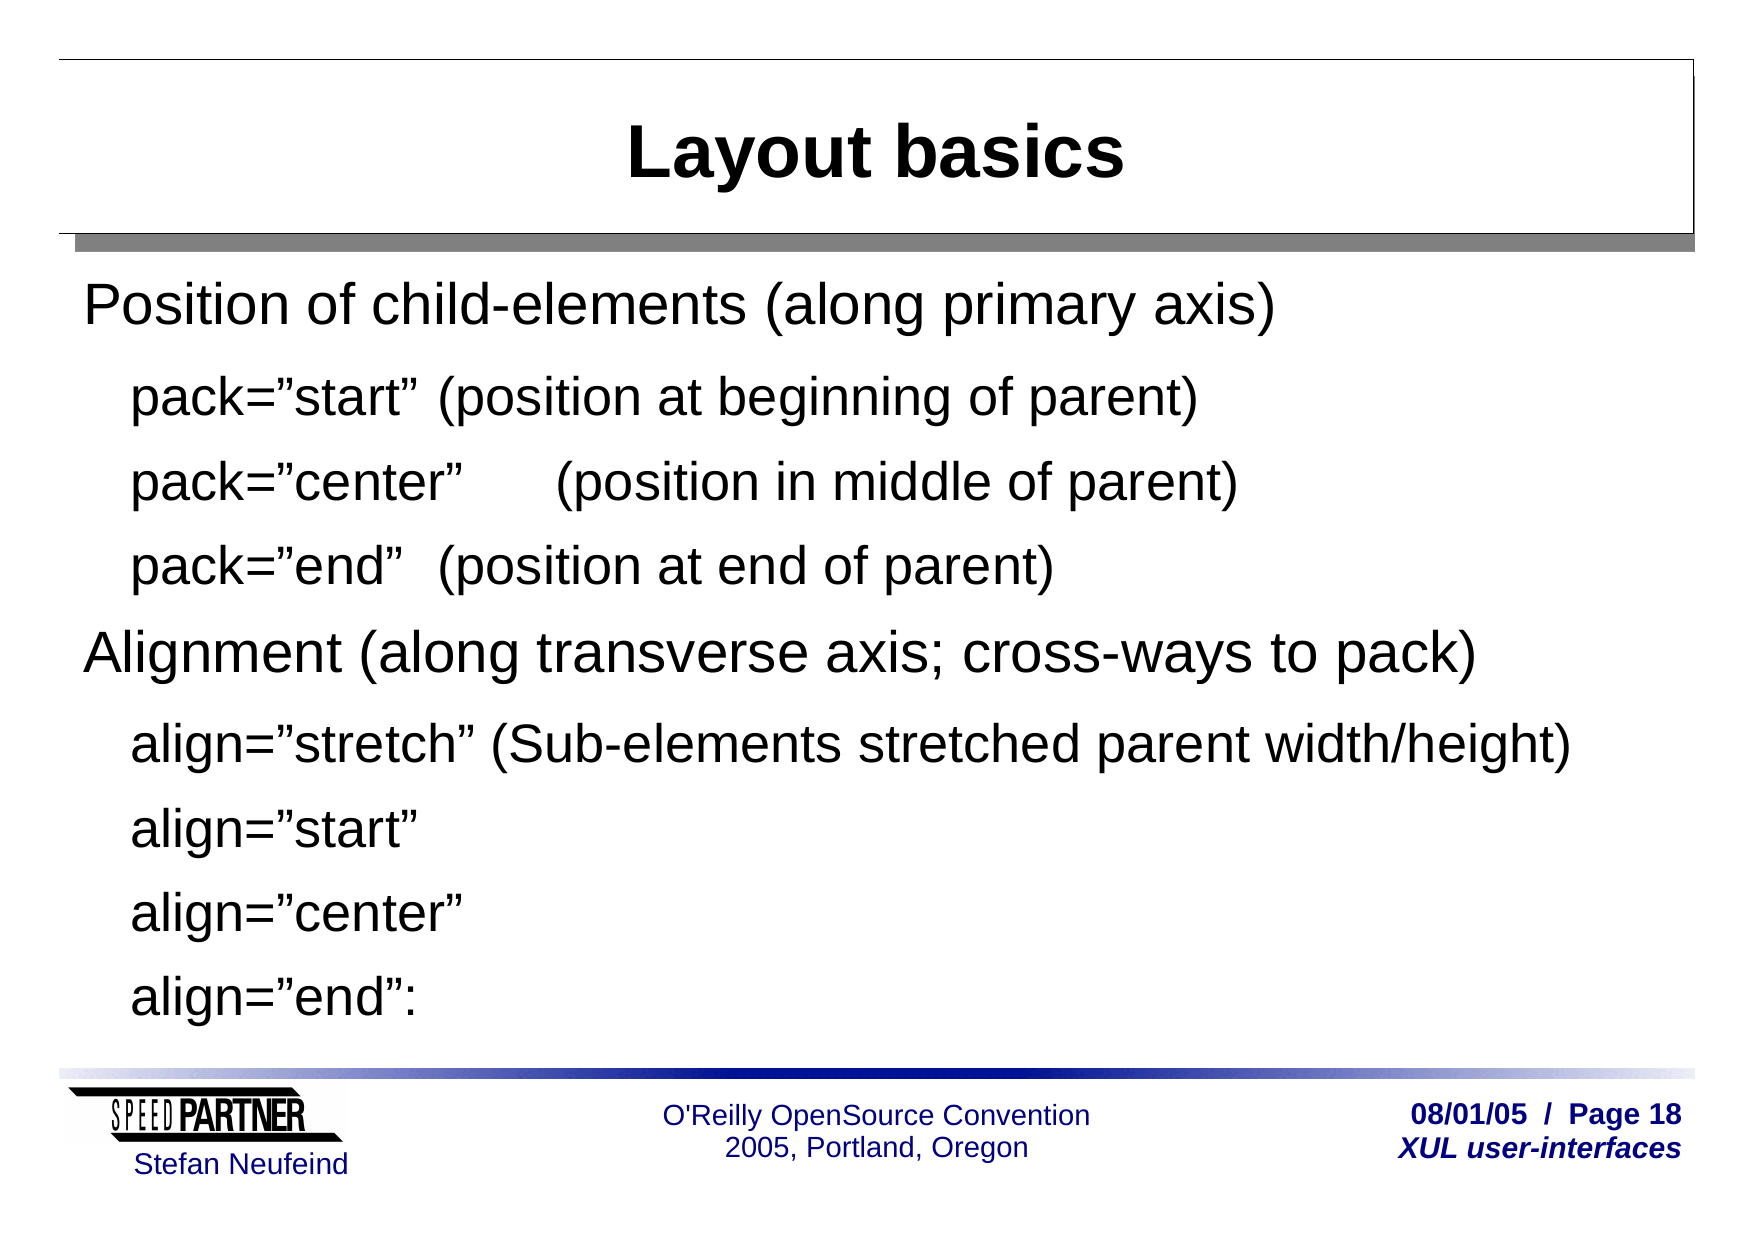

# Layout basics
Position of child-elements (along primary axis)
pack=”start”	(position at beginning of parent)
pack=”center”	(position in middle of parent)
pack=”end”	(position at end of parent)
Alignment (along transverse axis; cross-ways to pack)
align=”stretch” (Sub-elements stretched parent width/height)
align=”start”
align=”center”
align=”end”: